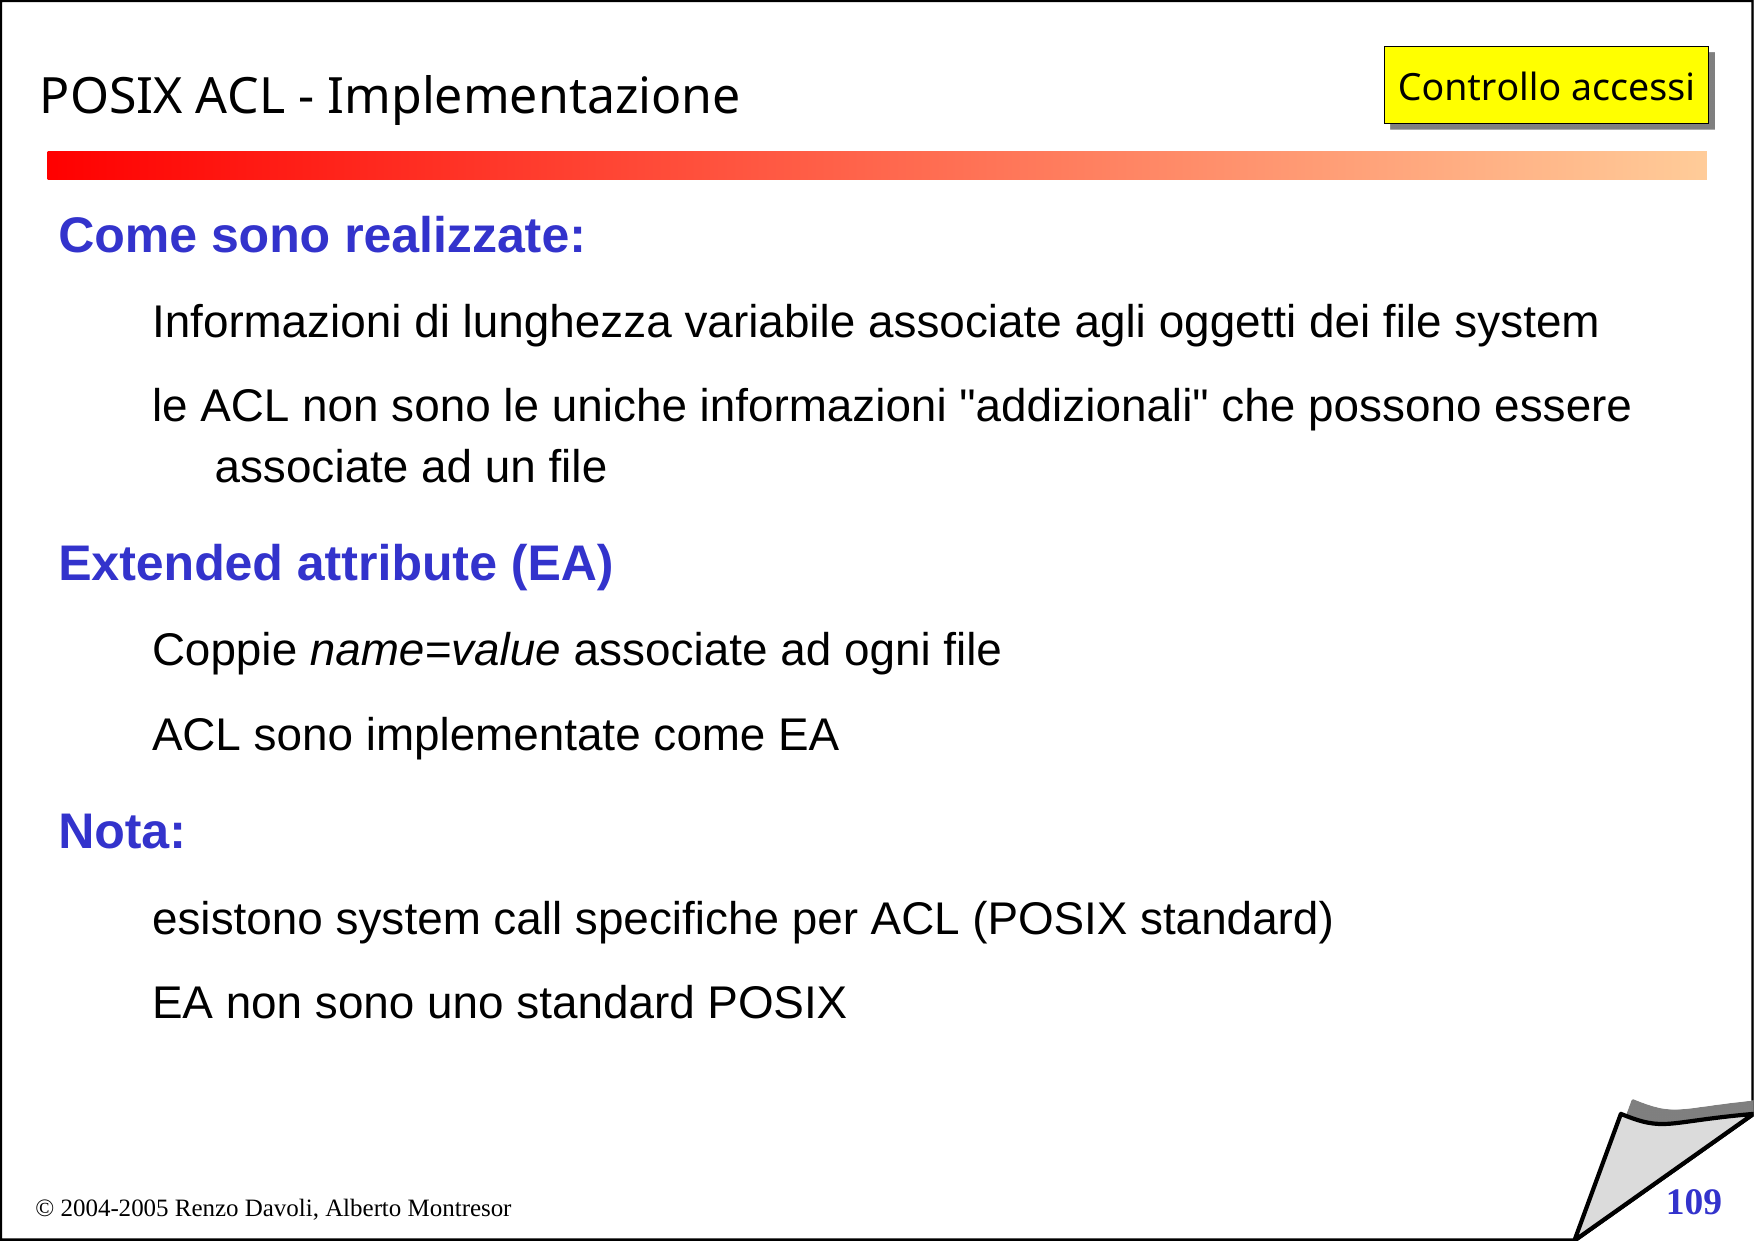

Controllo accessi
# POSIX ACL - Implementazione
Come sono realizzate:
Informazioni di lunghezza variabile associate agli oggetti dei file system
le ACL non sono le uniche informazioni "addizionali" che possono essere associate ad un file
Extended attribute (EA)
Coppie name=value associate ad ogni file
ACL sono implementate come EA
Nota:
esistono system call specifiche per ACL (POSIX standard)
EA non sono uno standard POSIX